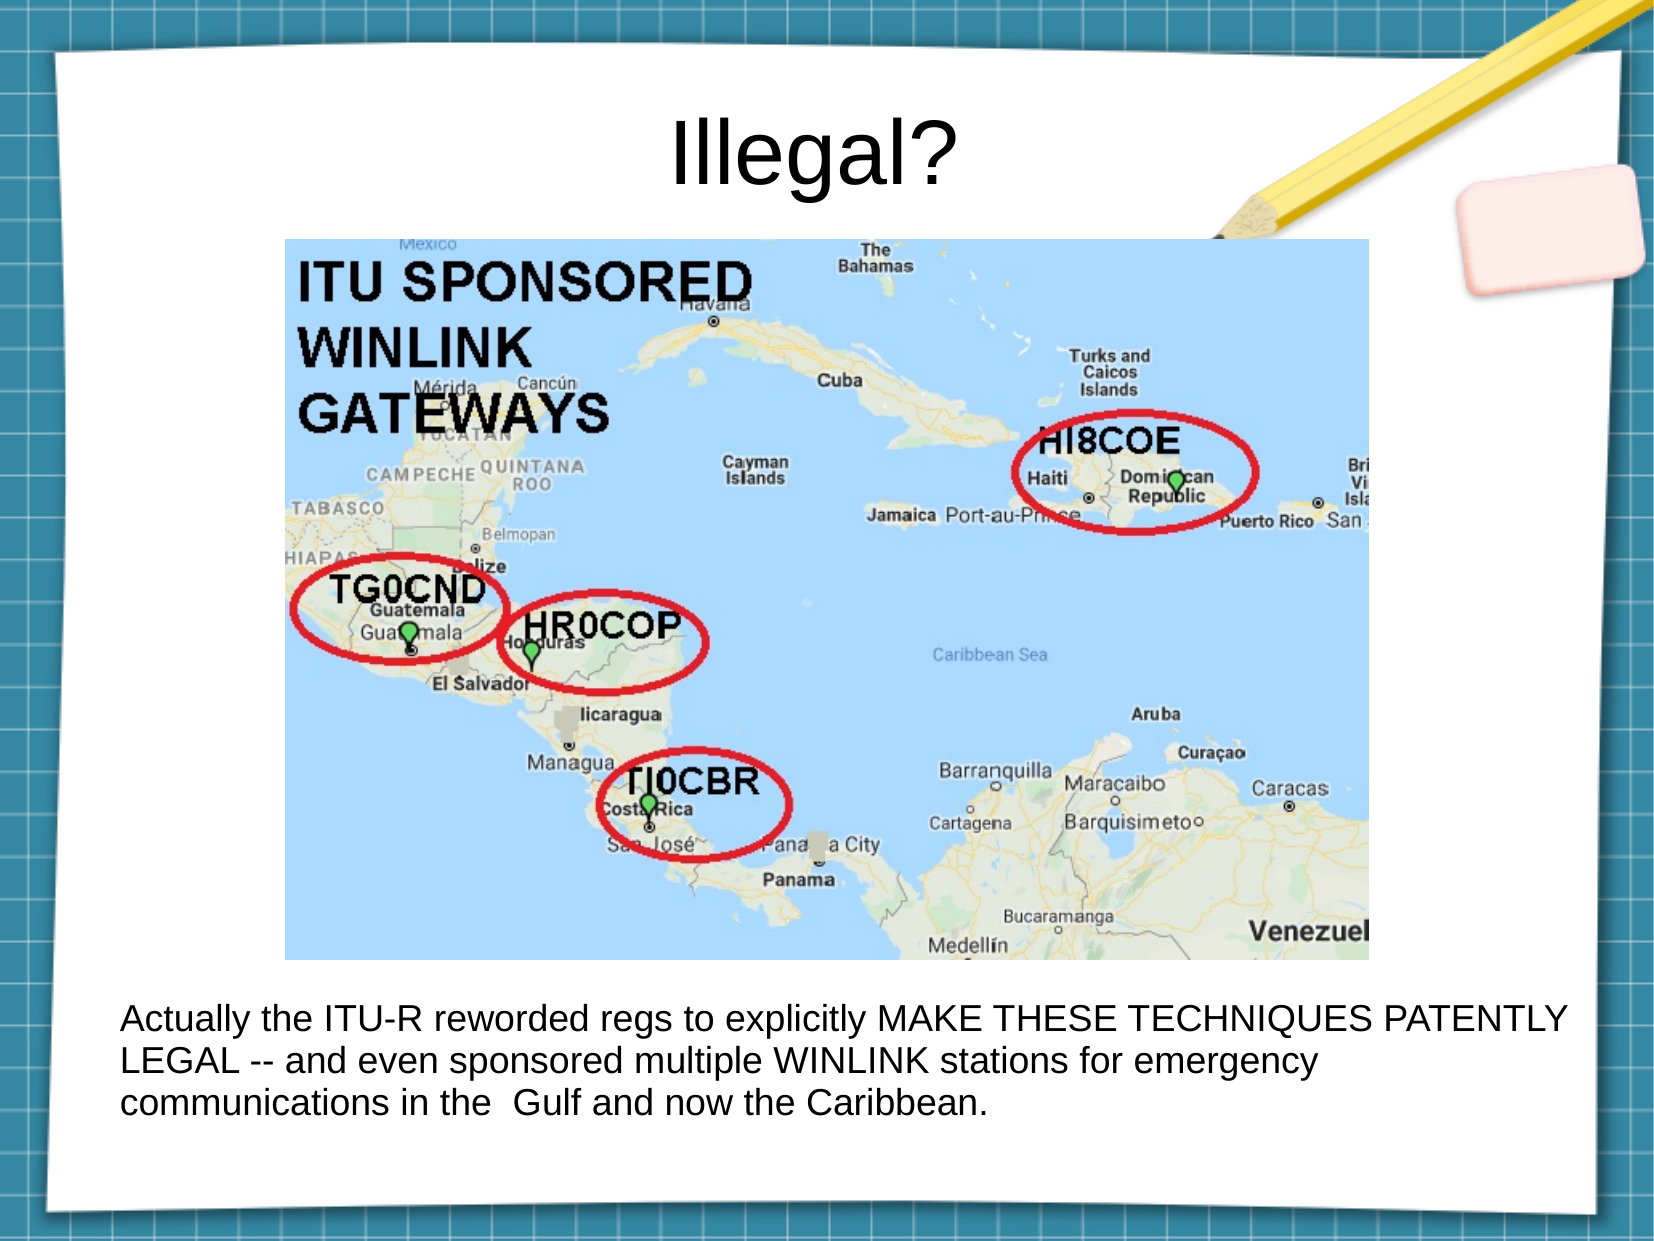

# Illegal?
Actually the ITU-R reworded regs to explicitly MAKE THESE TECHNIQUES PATENTLY LEGAL -- and even sponsored multiple WINLINK stations for emergency communications in the Gulf and now the Caribbean.